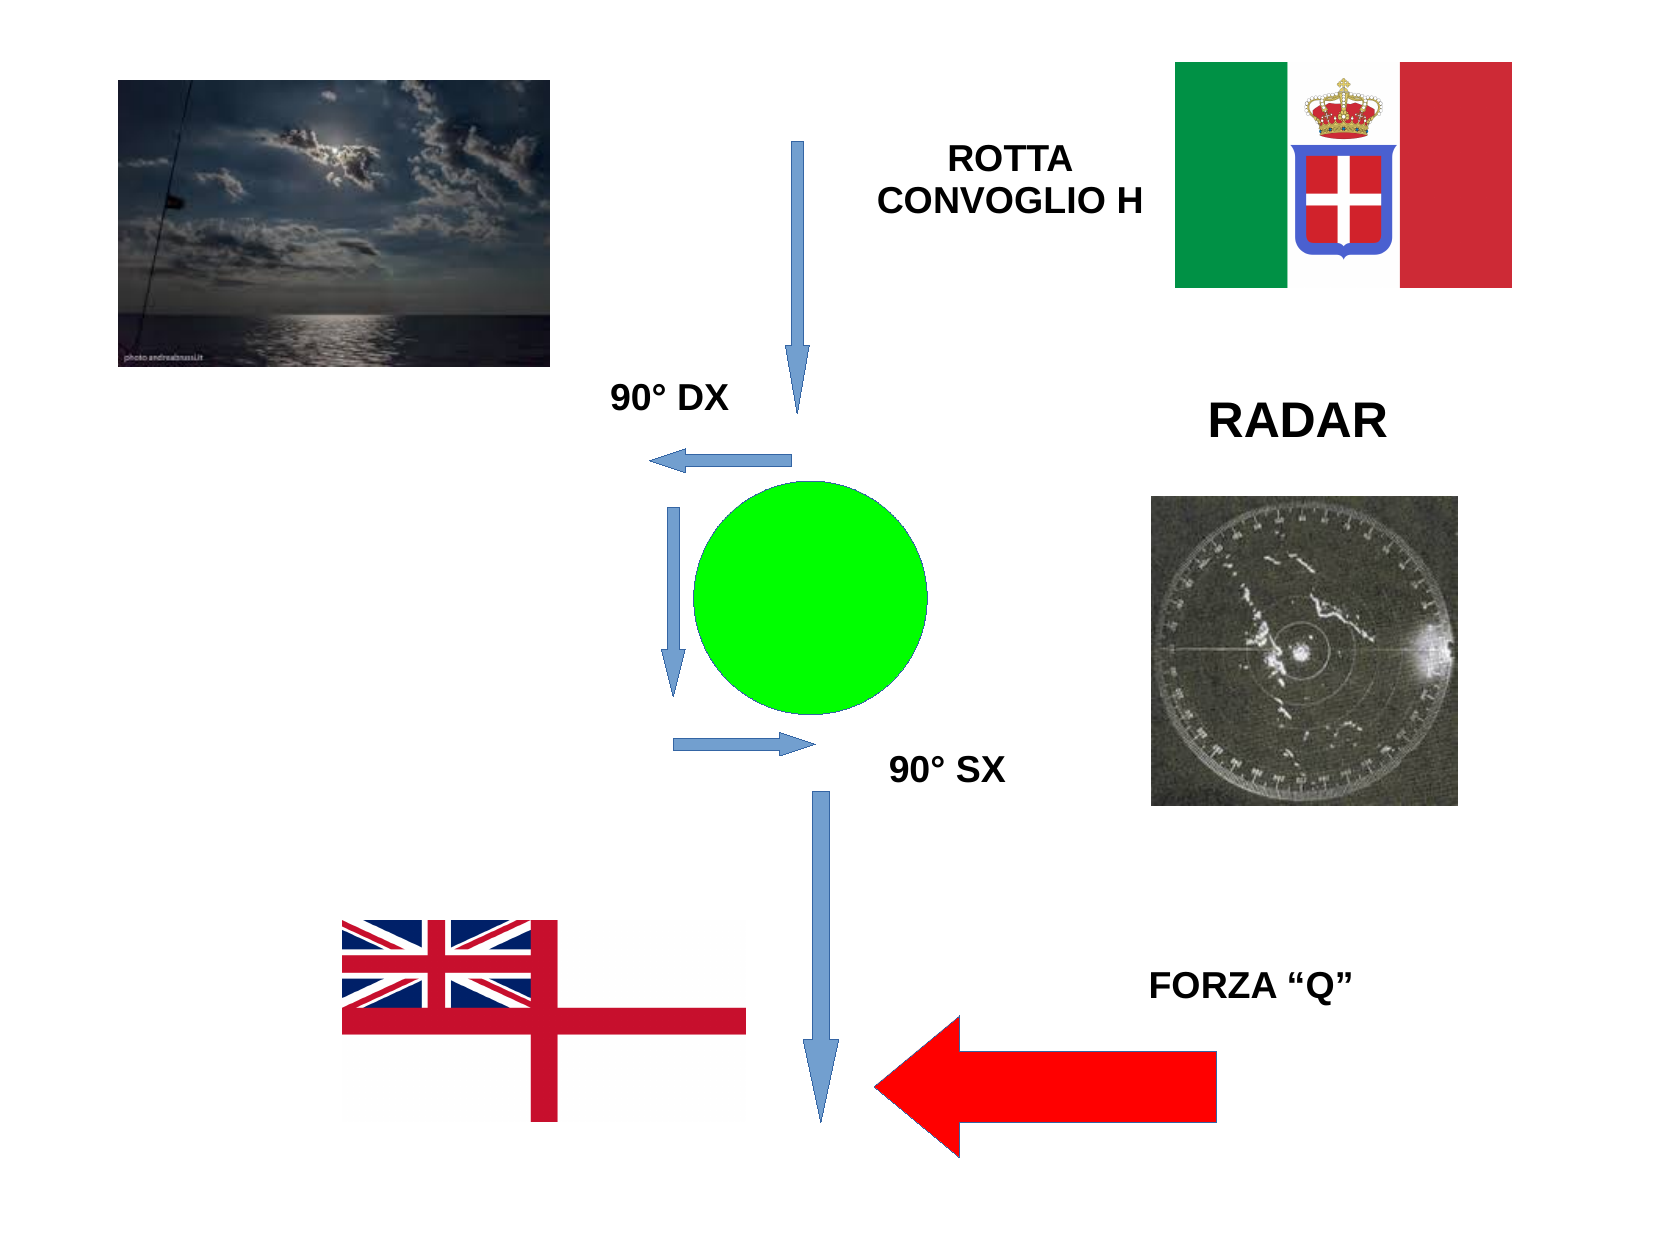

ROTTA
CONVOGLIO H
90° DX
RADAR
90° SX
FORZA “Q”